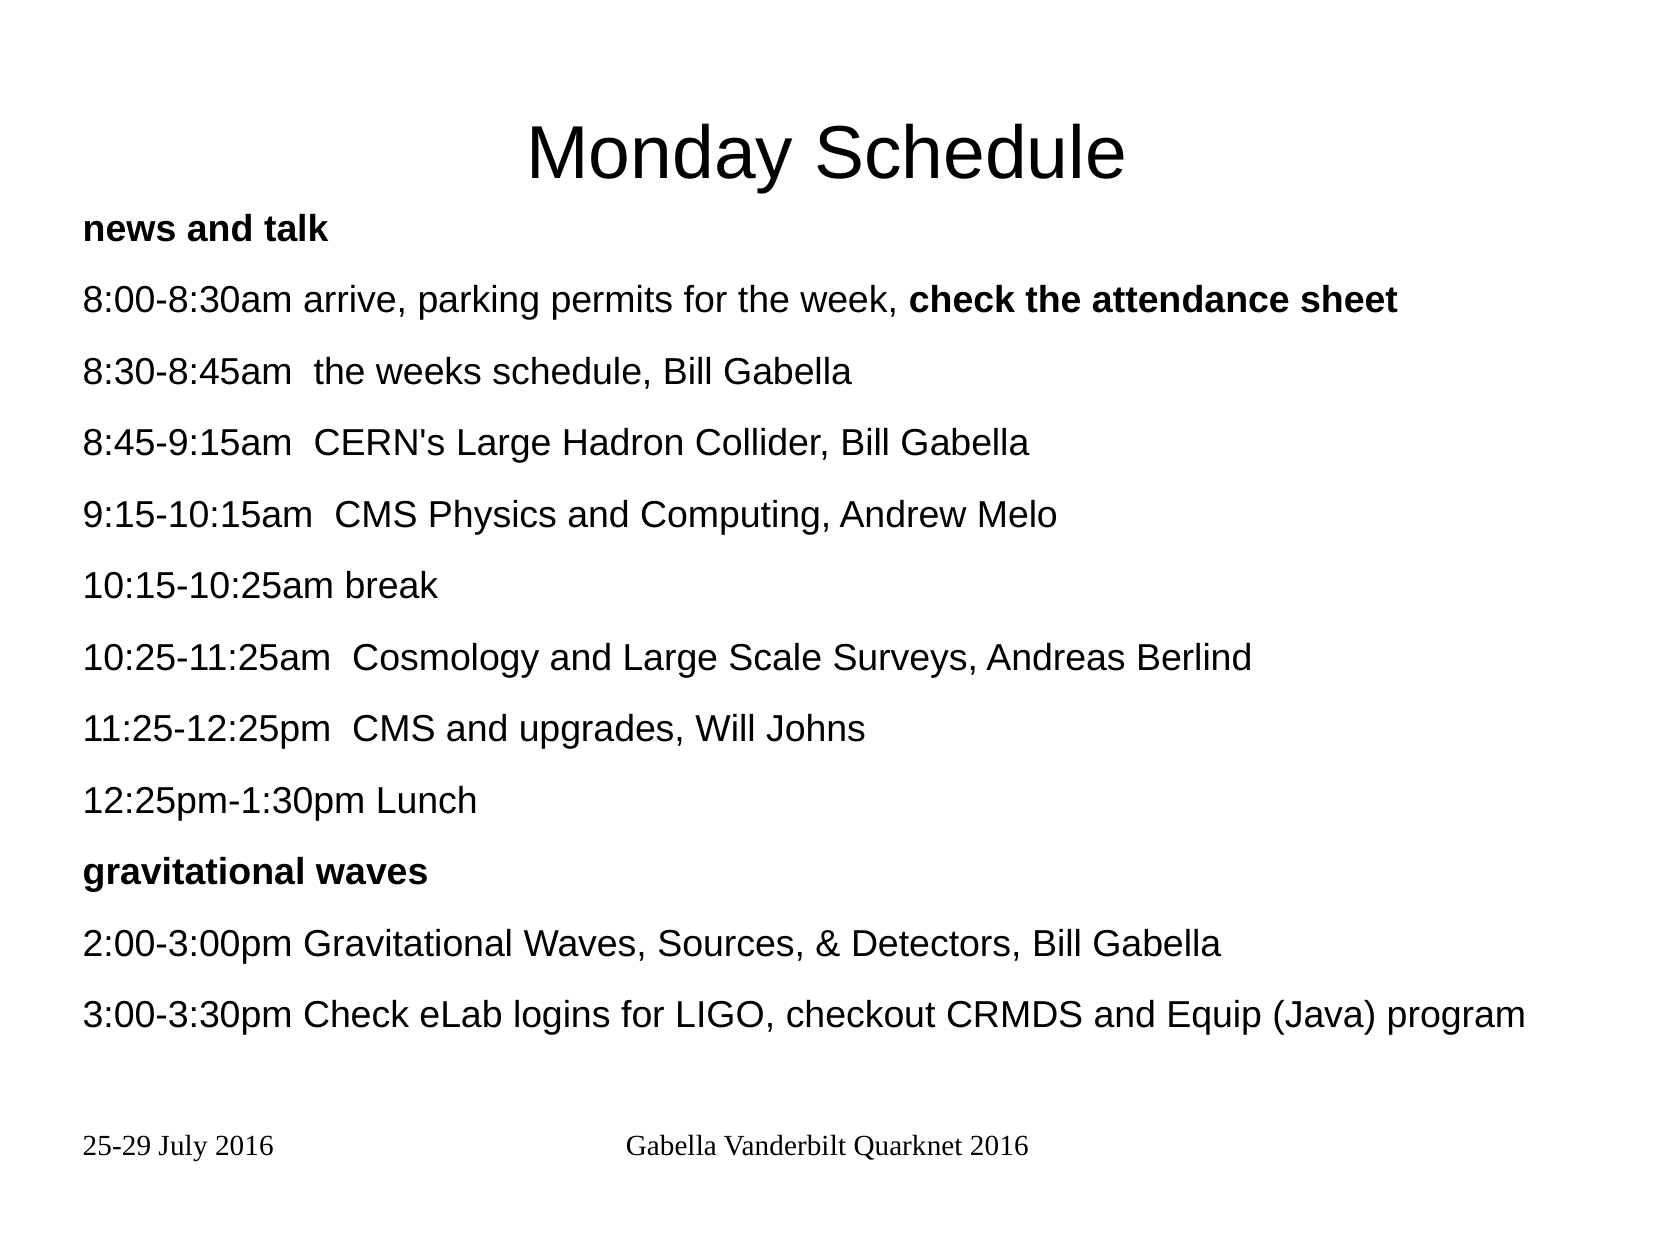

# Monday Schedule
news and talk
8:00-8:30am arrive, parking permits for the week, check the attendance sheet
8:30-8:45am the weeks schedule, Bill Gabella
8:45-9:15am CERN's Large Hadron Collider, Bill Gabella
9:15-10:15am CMS Physics and Computing, Andrew Melo
10:15-10:25am break
10:25-11:25am Cosmology and Large Scale Surveys, Andreas Berlind
11:25-12:25pm CMS and upgrades, Will Johns
12:25pm-1:30pm Lunch
gravitational waves
2:00-3:00pm Gravitational Waves, Sources, & Detectors, Bill Gabella
3:00-3:30pm Check eLab logins for LIGO, checkout CRMDS and Equip (Java) program
25-29 July 2016
Gabella Vanderbilt Quarknet 2016